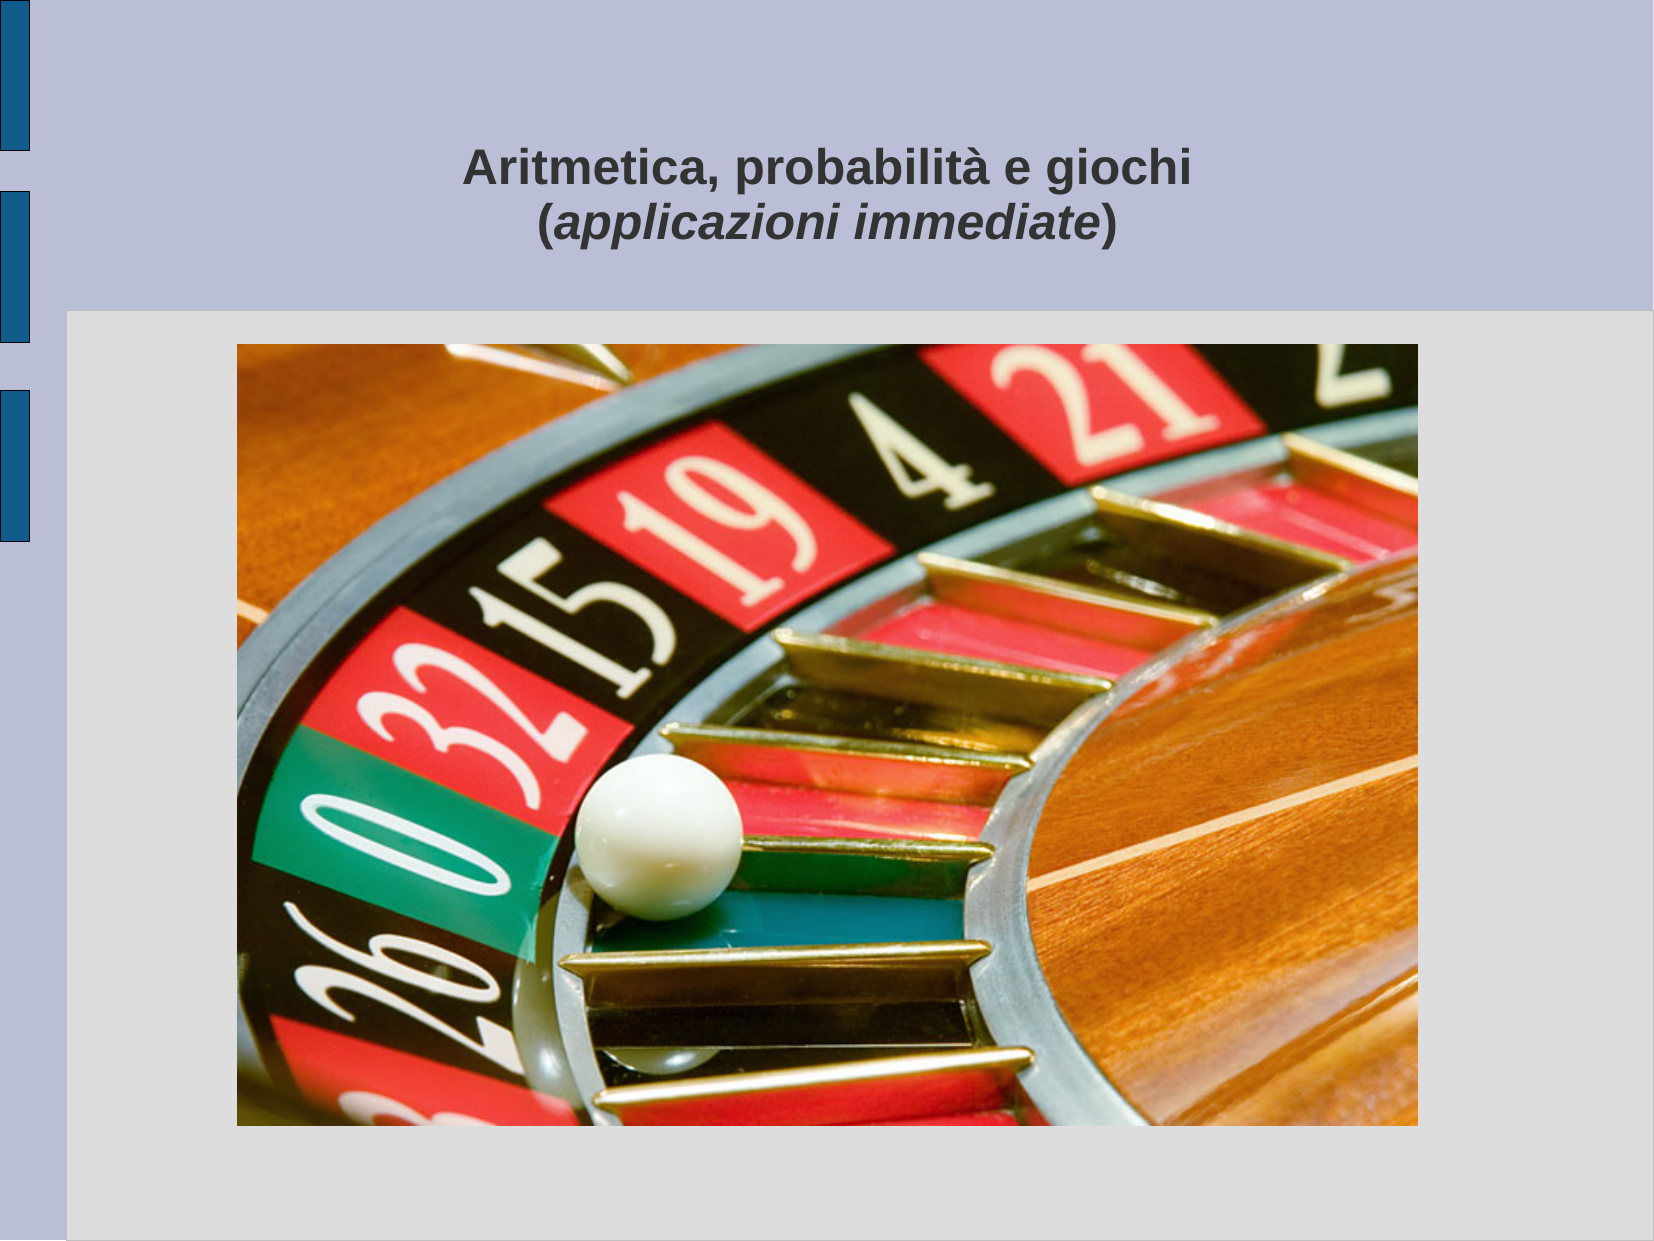

# Aritmetica, probabilità e giochi (applicazioni immediate)